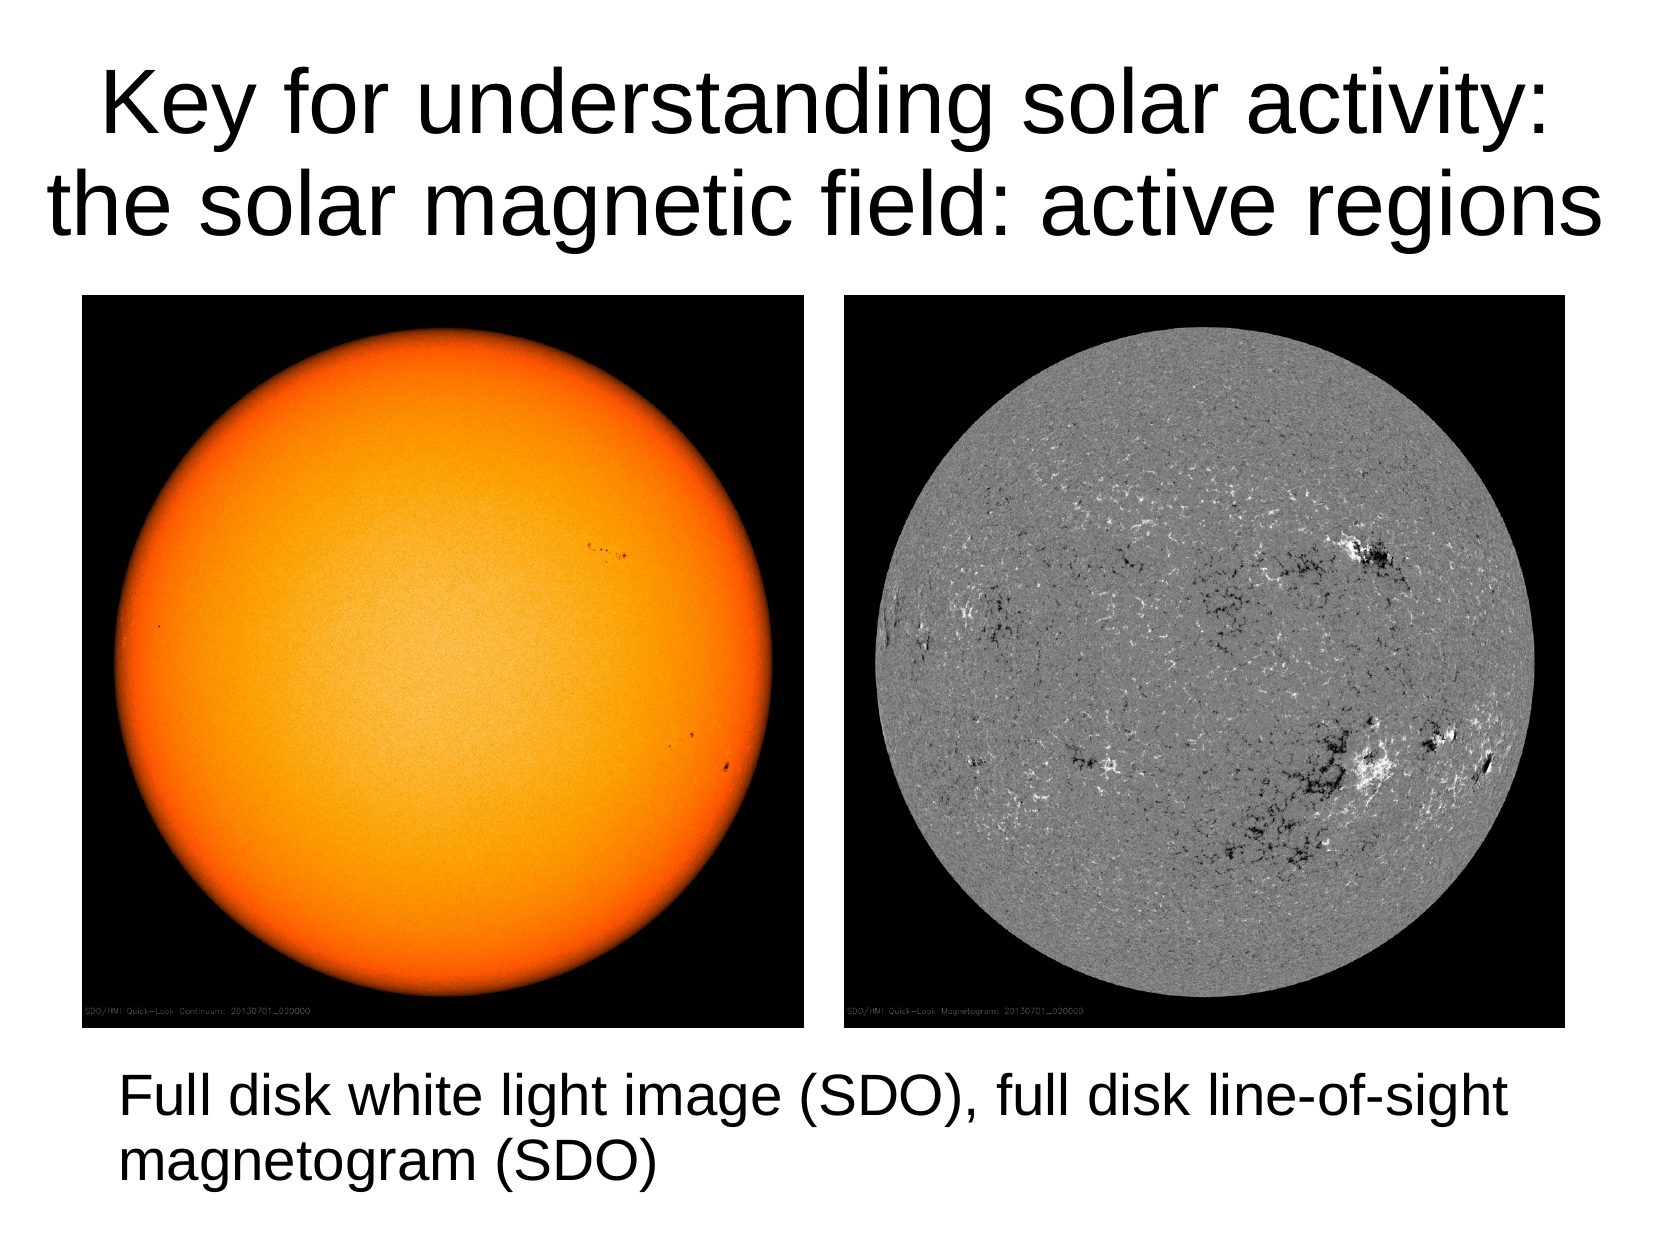

# Key for understanding solar activity: the solar magnetic field: active regions
Full disk white light image (SDO), full disk line-of-sight magnetogram (SDO)